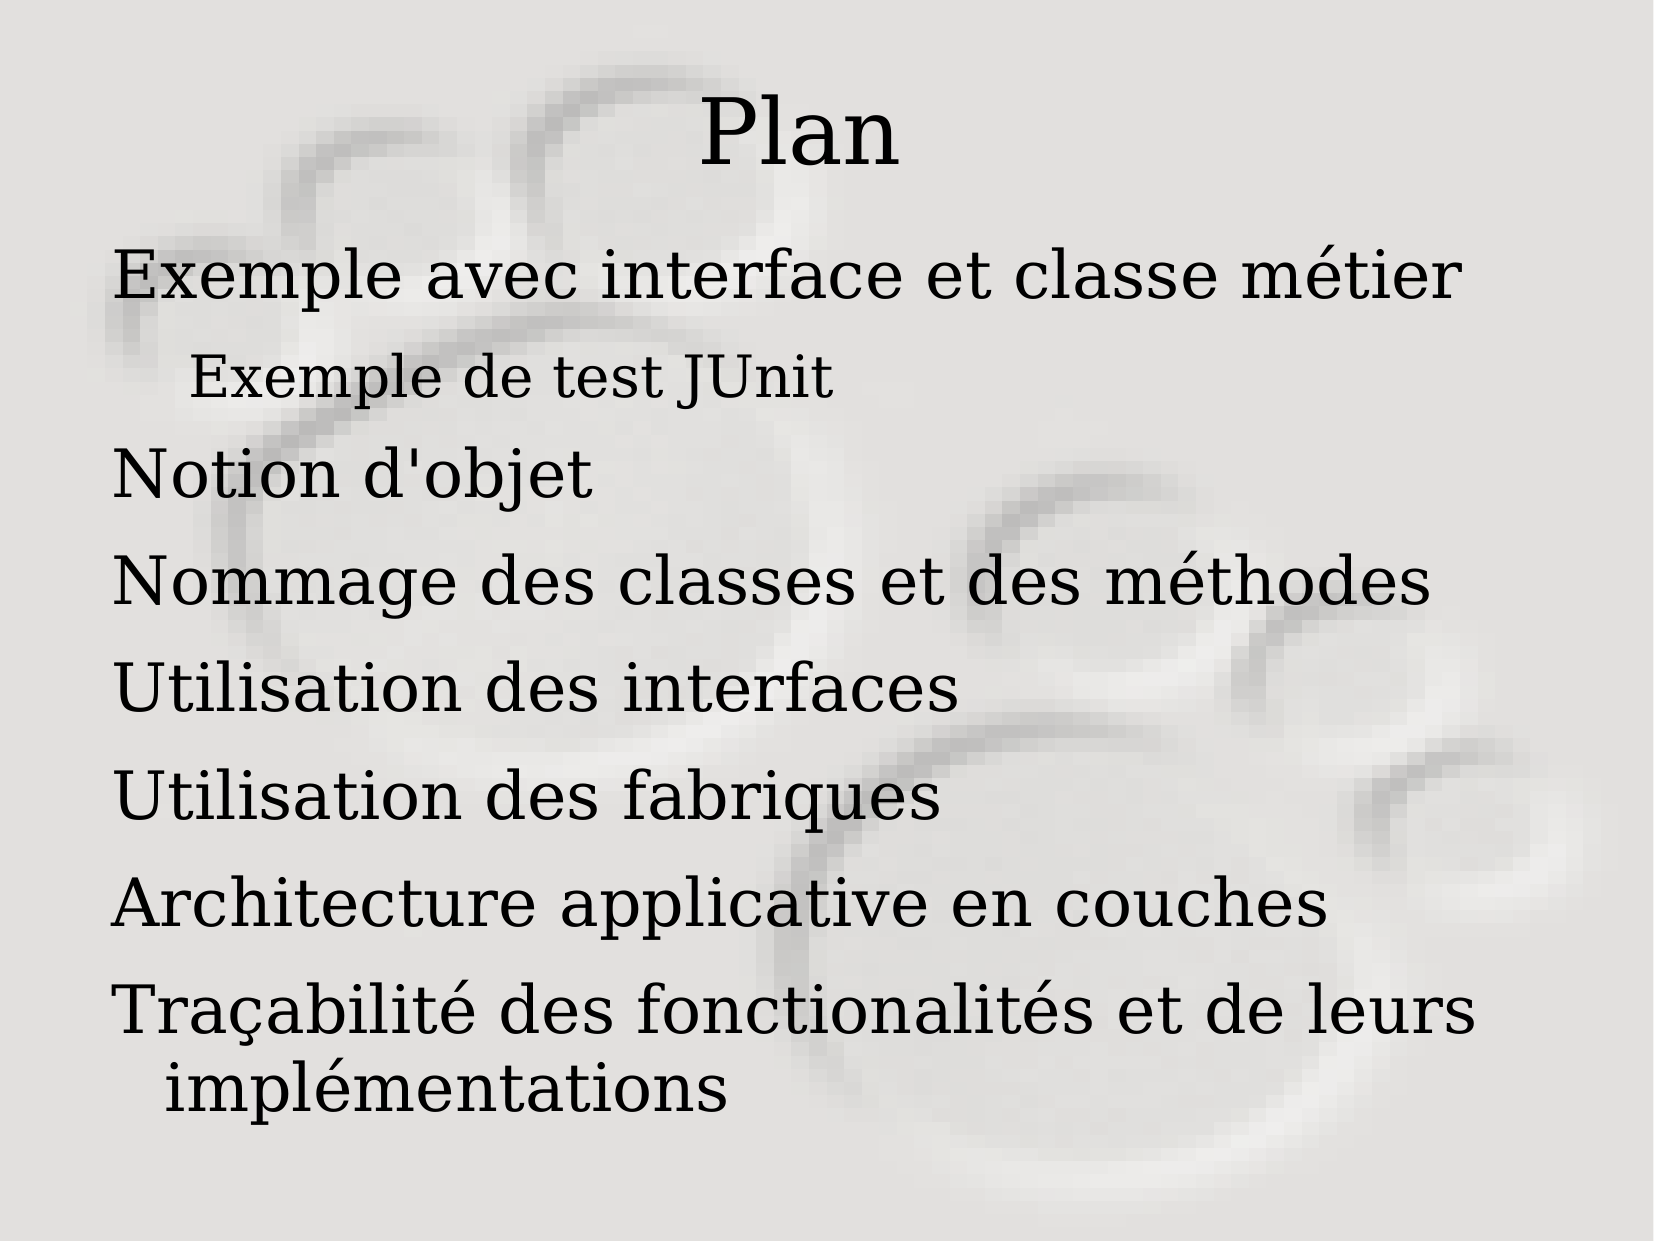

# Plan
Exemple avec interface et classe métier
Exemple de test JUnit
Notion d'objet
Nommage des classes et des méthodes
Utilisation des interfaces
Utilisation des fabriques
Architecture applicative en couches
Traçabilité des fonctionalités et de leurs implémentations